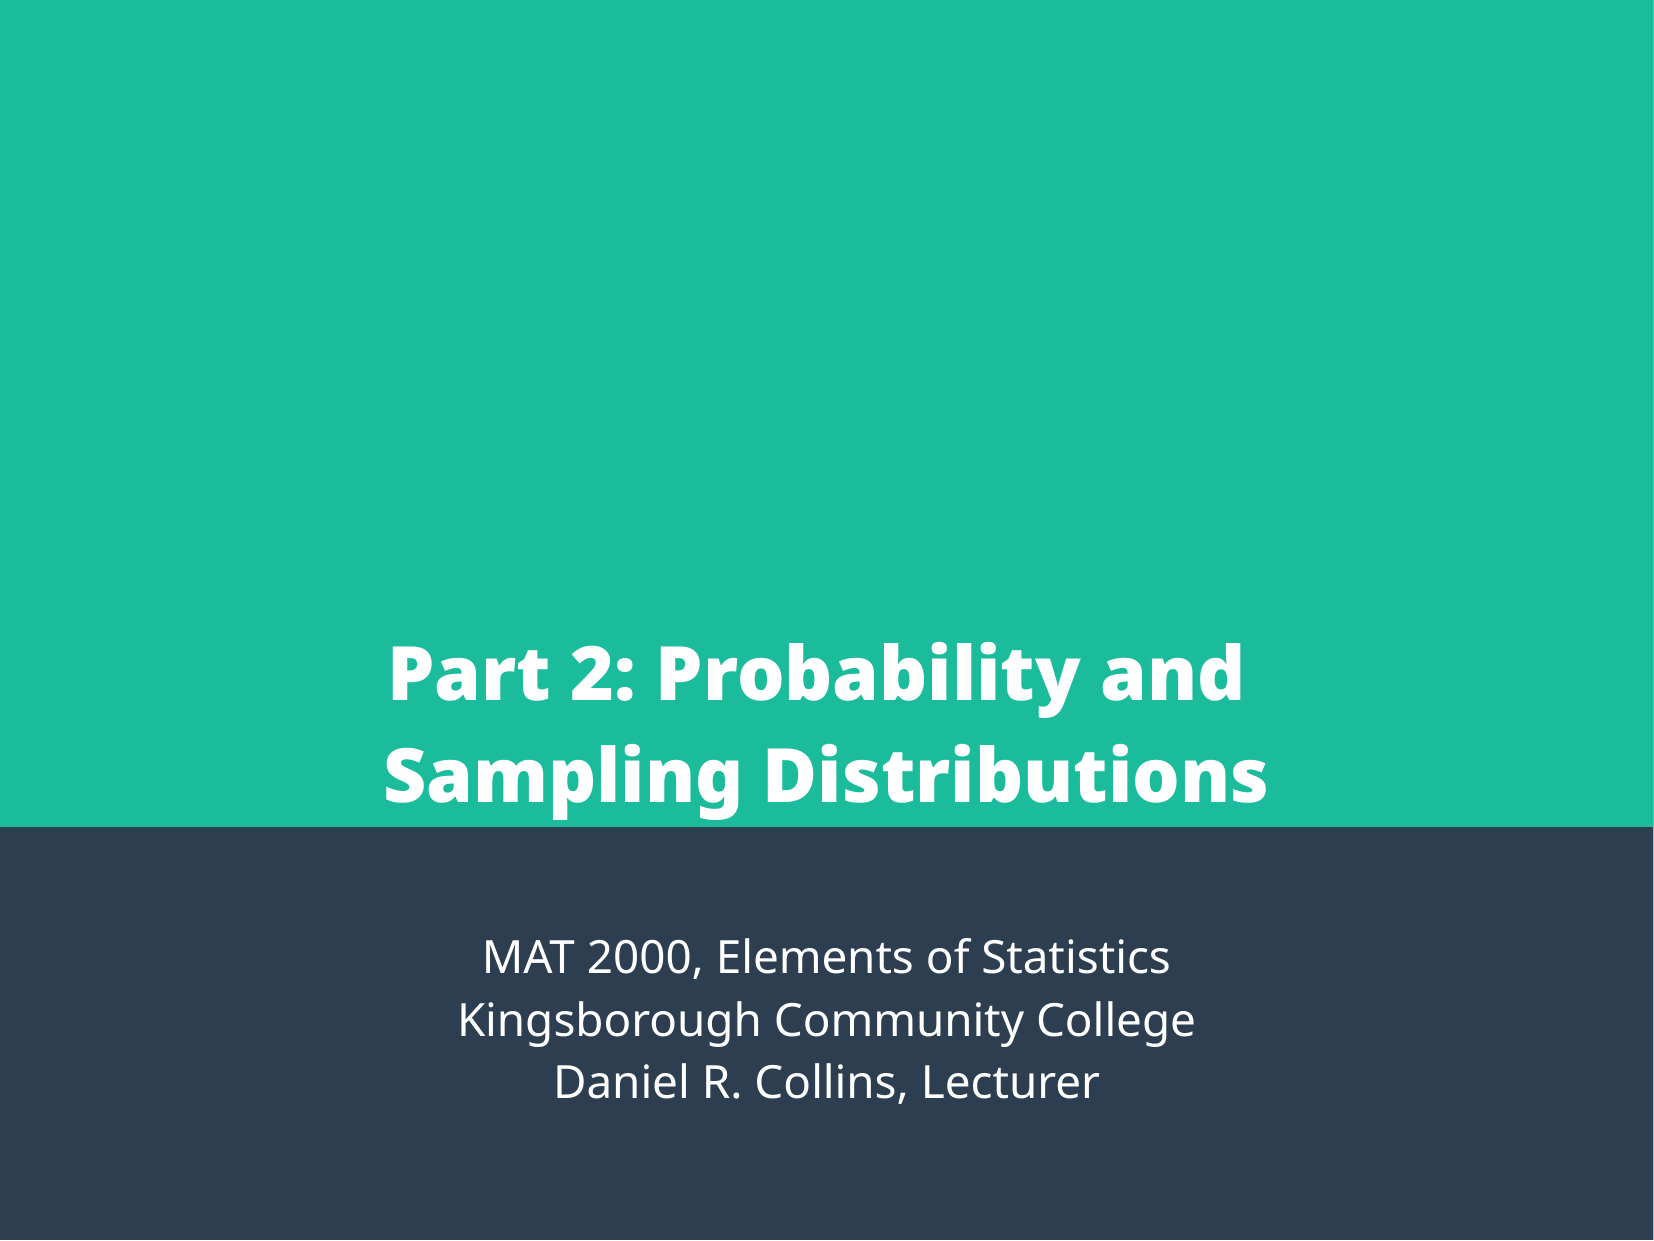

# Part 2: Probability and Sampling Distributions
MAT 2000, Elements of Statistics
Kingsborough Community College
Daniel R. Collins, Lecturer